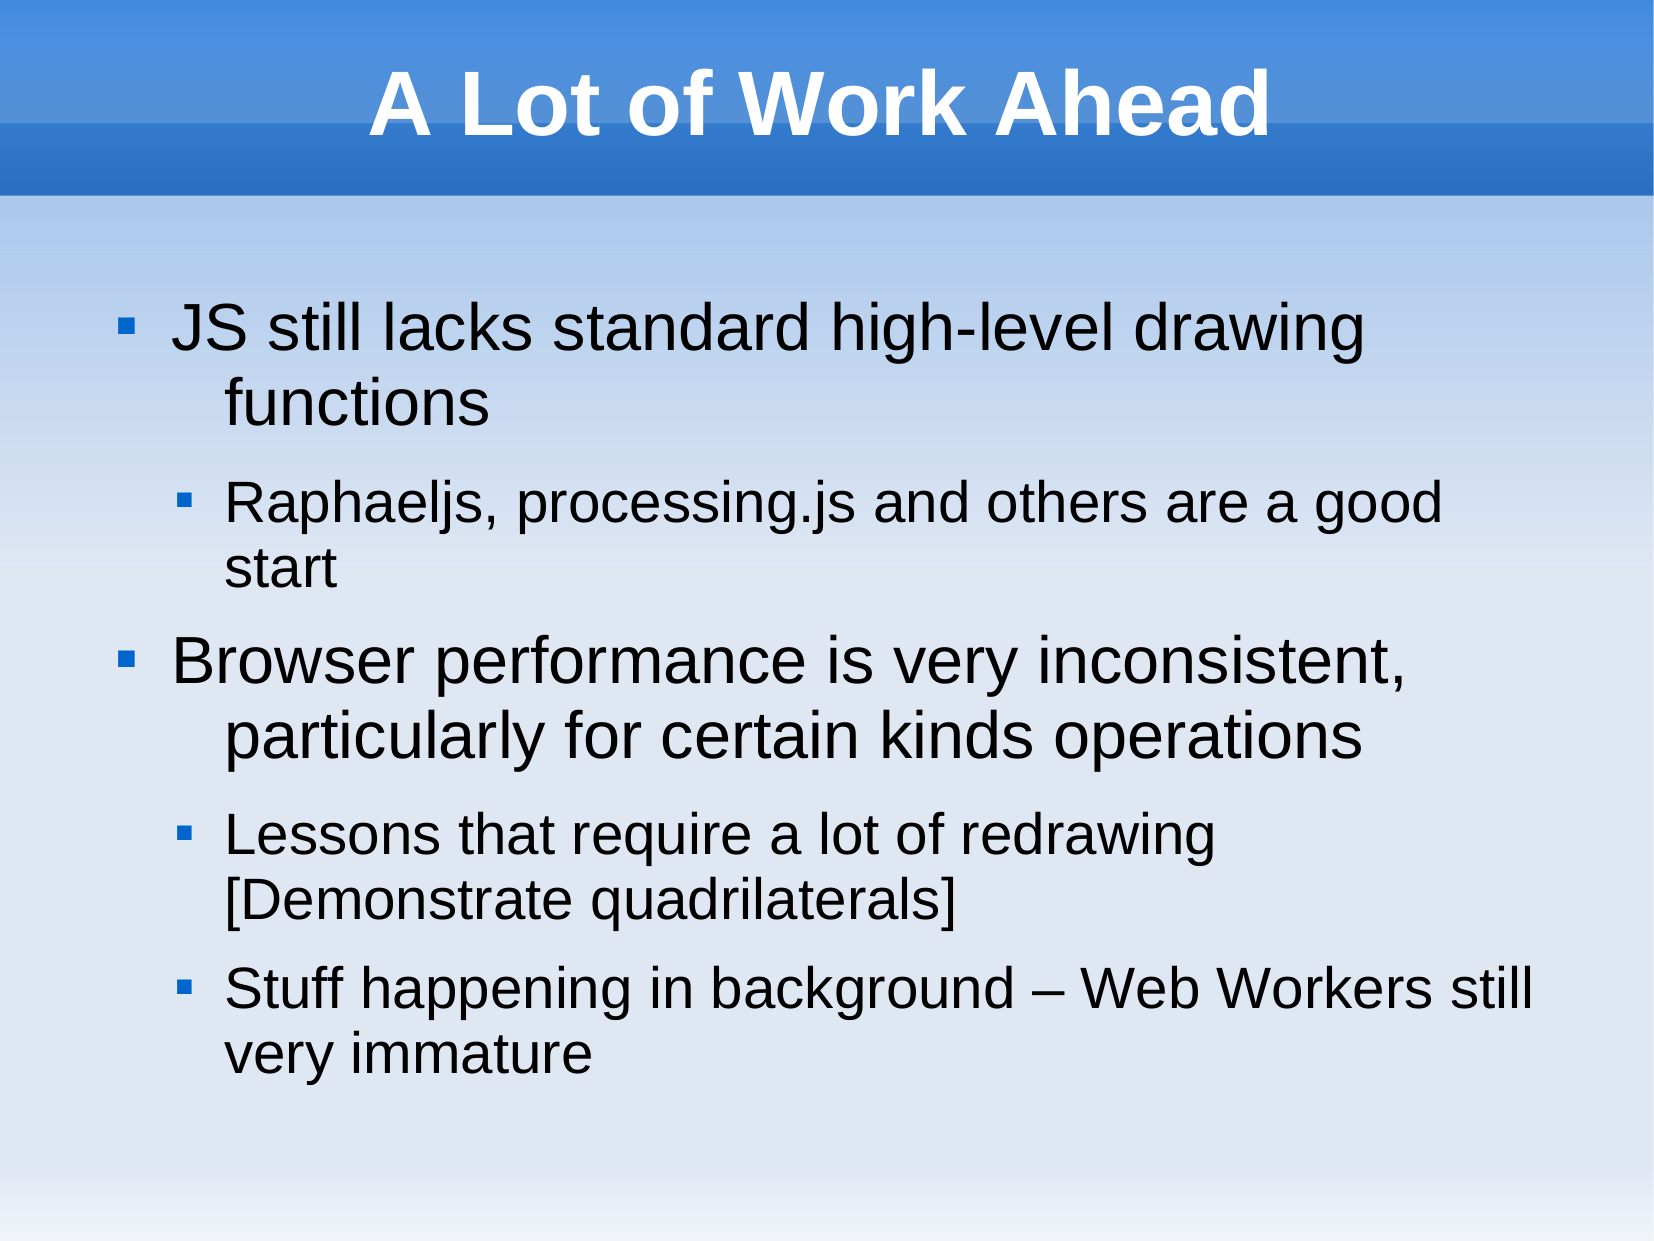

# A Lot of Work Ahead
JS still lacks standard high-level drawing functions
Raphaeljs, processing.js and others are a good start
Browser performance is very inconsistent, particularly for certain kinds operations
Lessons that require a lot of redrawing [Demonstrate quadrilaterals]
Stuff happening in background – Web Workers still very immature